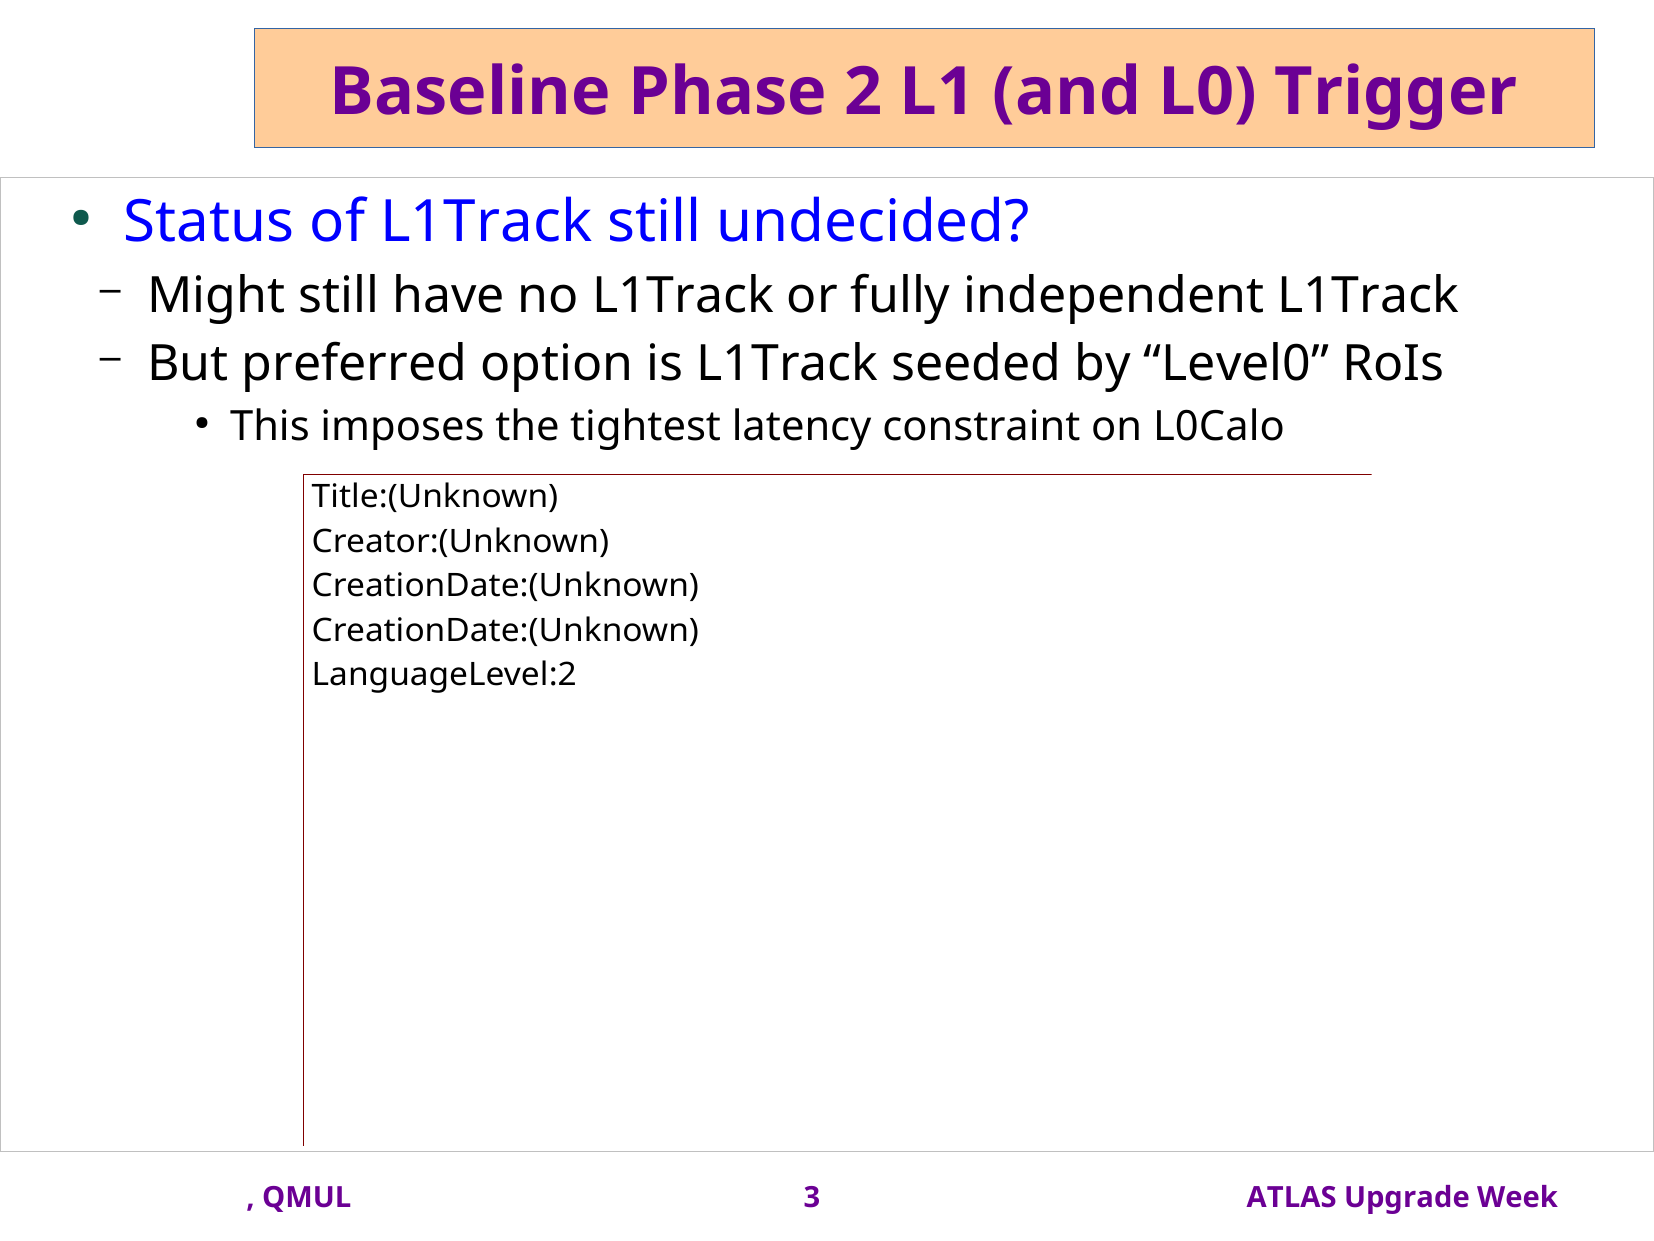

# Baseline Phase 2 L1 (and L0) Trigger
Status of L1Track still undecided?
Might still have no L1Track or fully independent L1Track
But preferred option is L1Track seeded by “Level0” RoIs
This imposes the tightest latency constraint on L0Calo